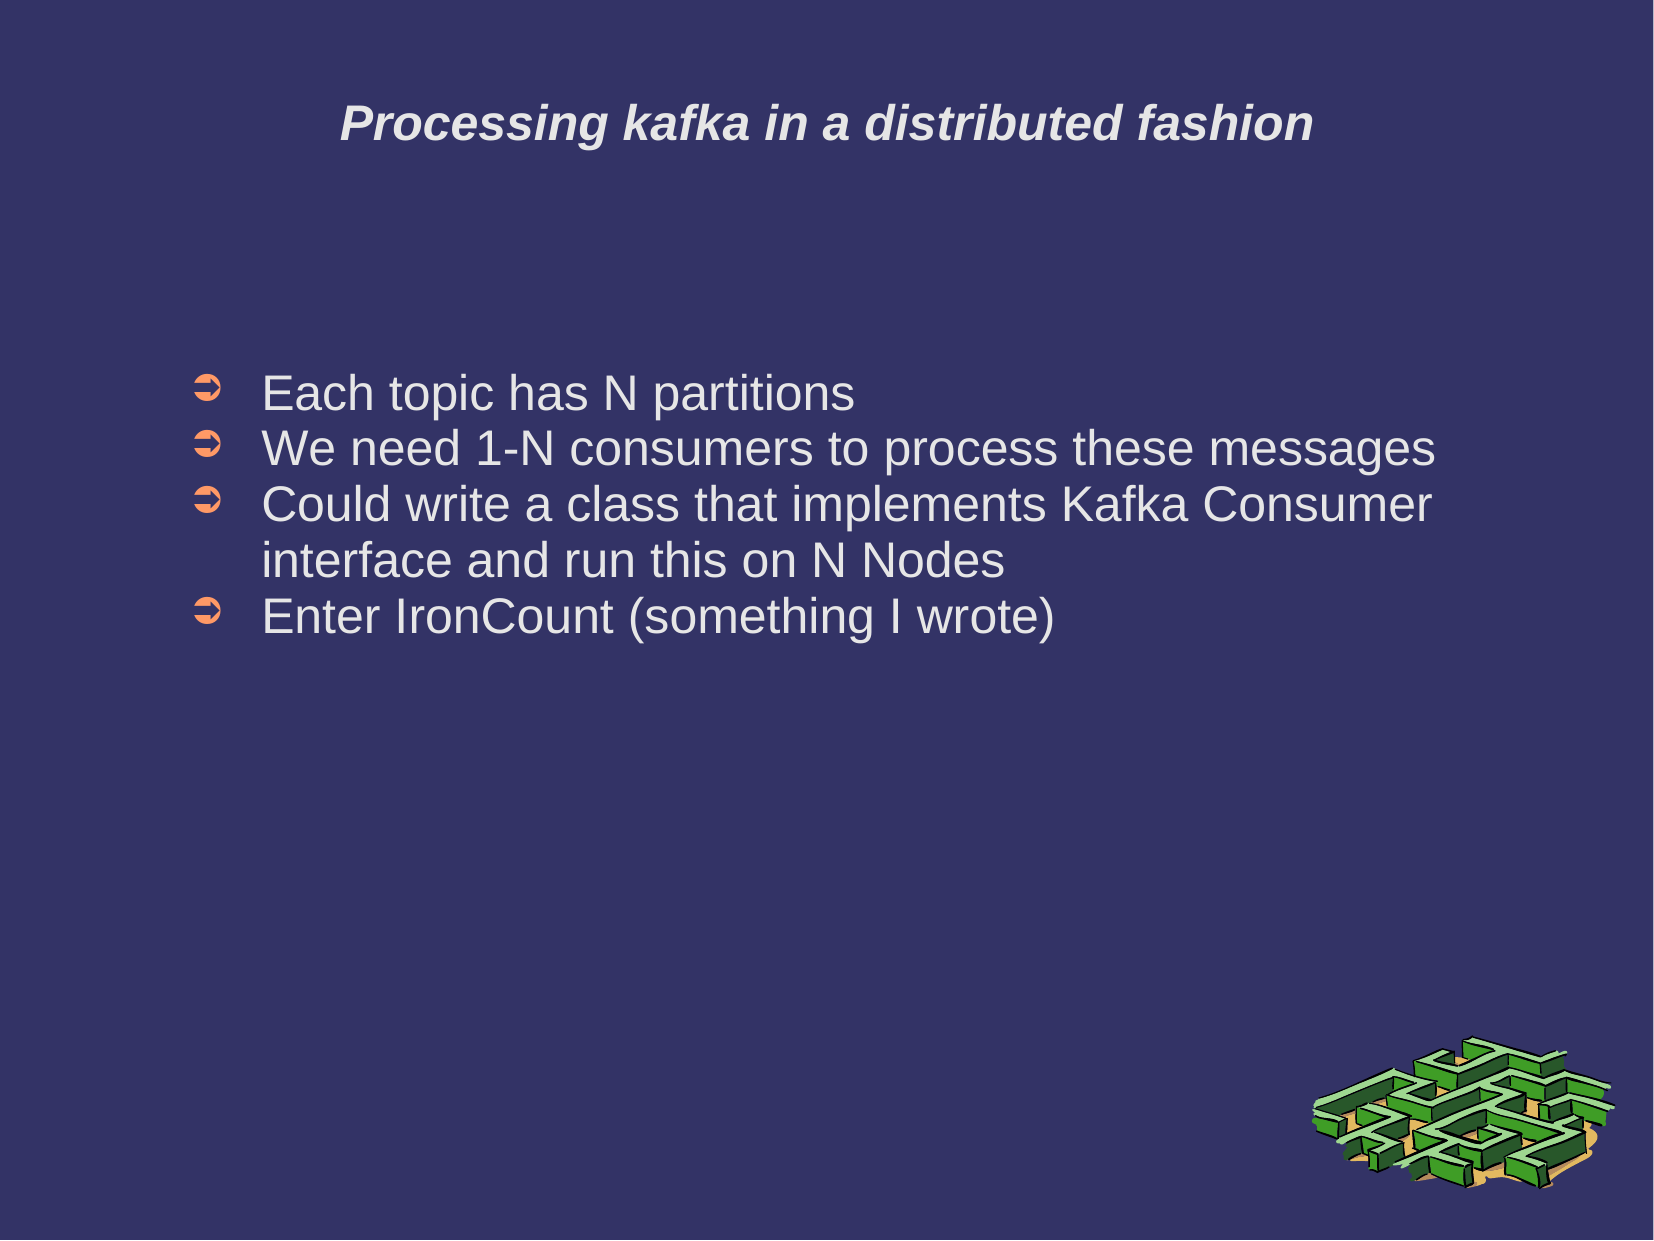

# Processing kafka in a distributed fashion
Each topic has N partitions
We need 1-N consumers to process these messages
Could write a class that implements Kafka Consumer interface and run this on N Nodes
Enter IronCount (something I wrote)